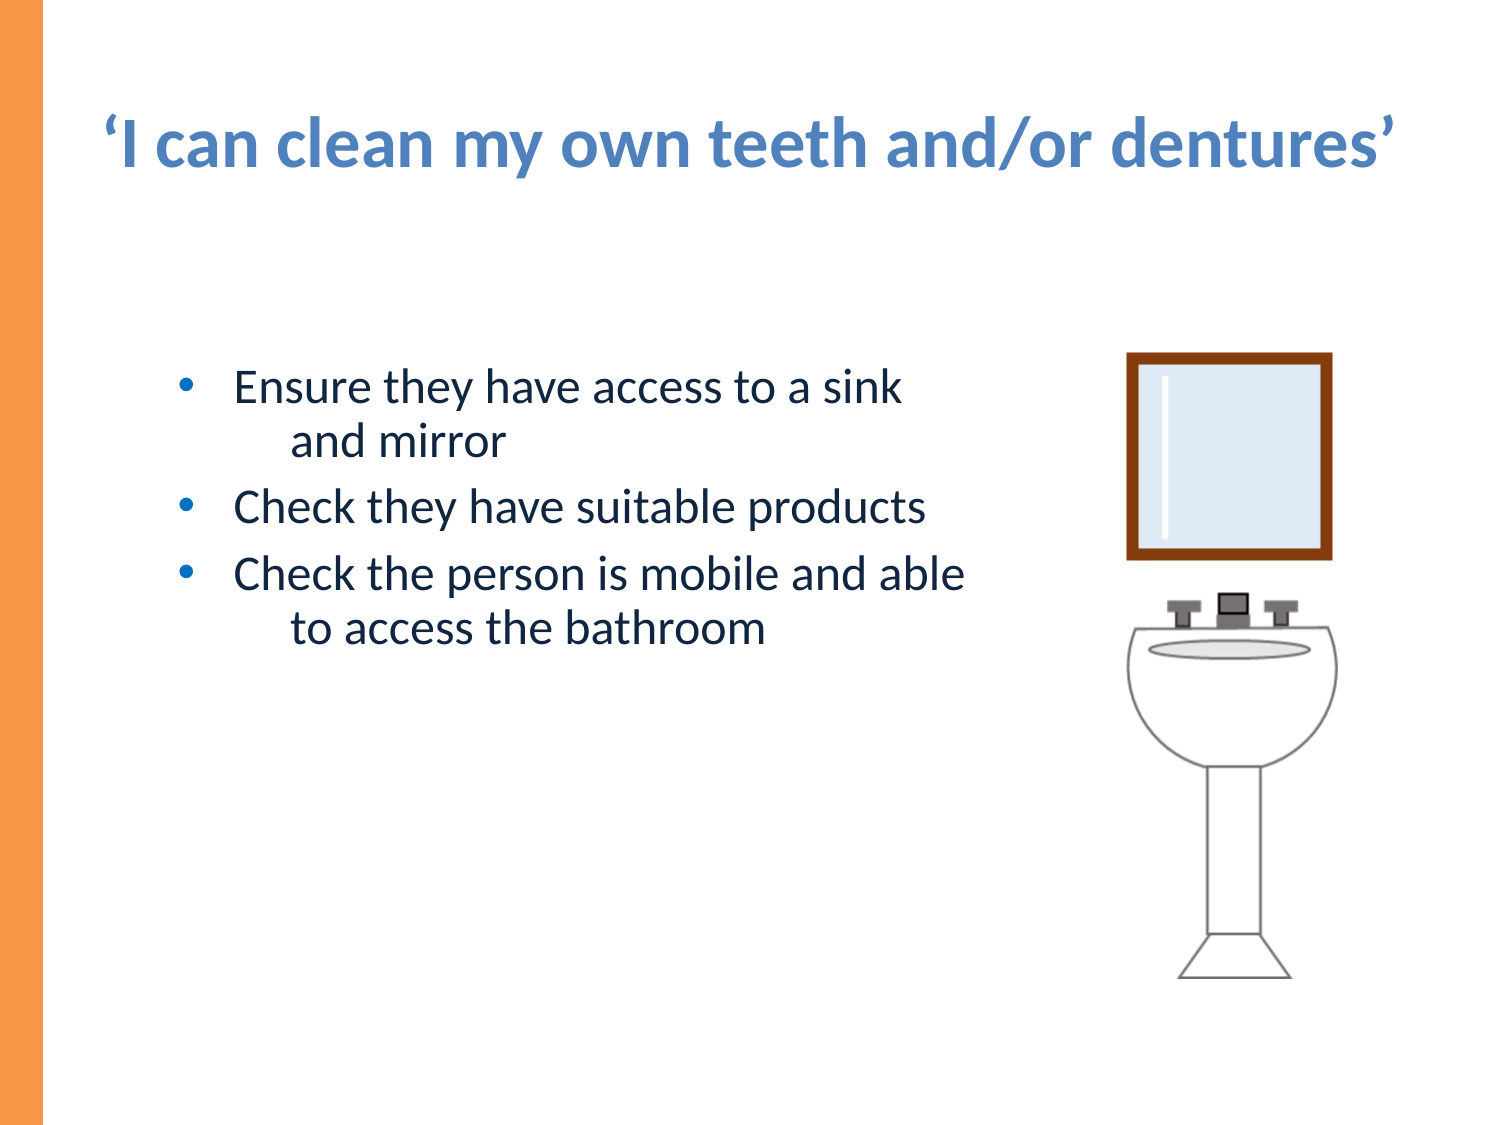

# ‘I can clean my own teeth and/or dentures’
Ensure they have access to a sink and mirror
Check they have suitable products
Check the person is mobile and able to access the bathroom